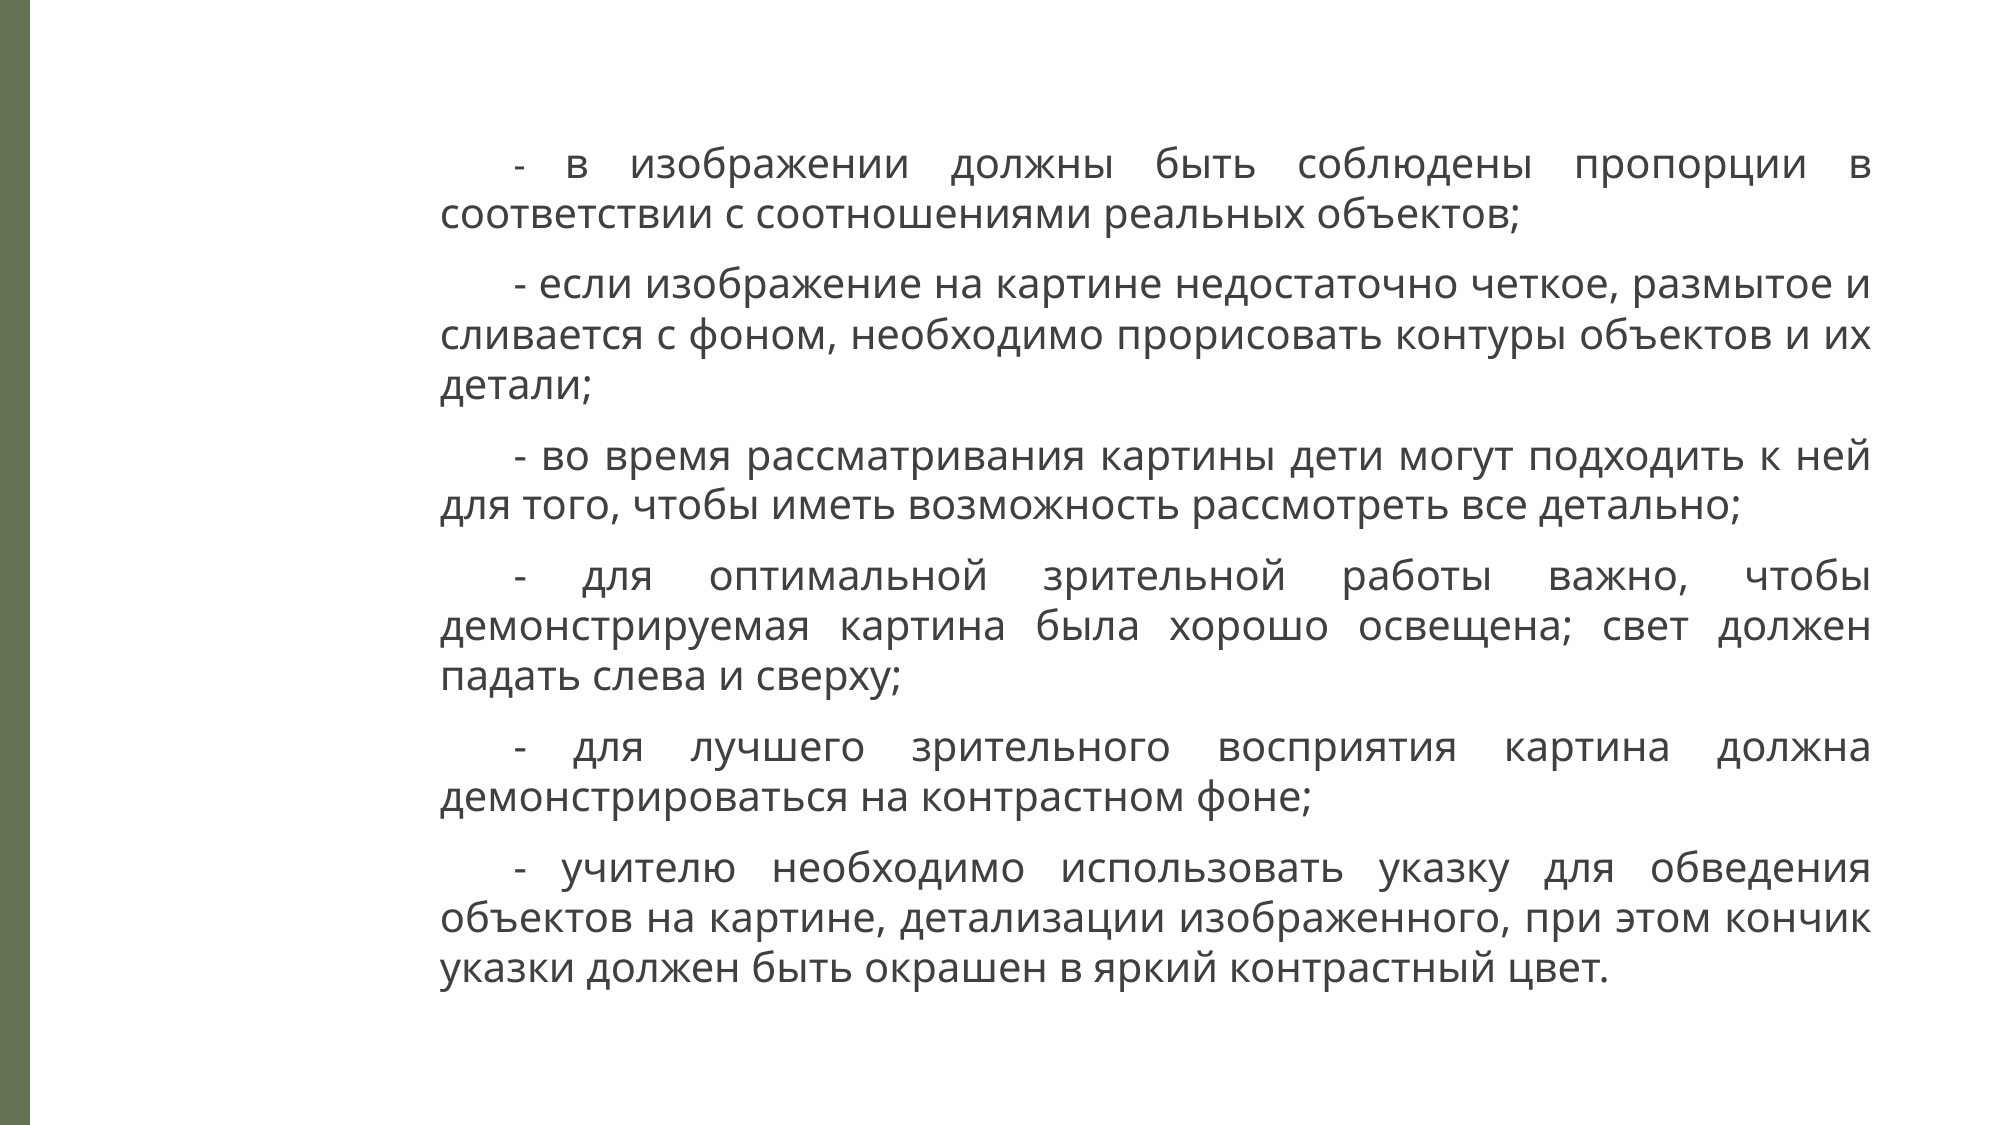

# - в изображении должны быть соблюдены пропорции в соответствии с соотношениями реальных объектов;
	- если изображение на картине недостаточно четкое, размытое и сливается с фоном, необходимо прорисовать контуры объектов и их детали;
	- во время рассматривания картины дети могут подходить к ней для того, чтобы иметь возможность рассмотреть все детально;
	- для оптимальной зрительной работы важно, чтобы демонстрируемая картина была хорошо освещена; свет должен падать слева и сверху;
	- для лучшего зрительного восприятия картина должна демонстрироваться на контрастном фоне;
	- учителю необходимо использовать указку для обведения объектов на картине, детализации изображенного, при этом кончик указки должен быть окрашен в яркий контрастный цвет.